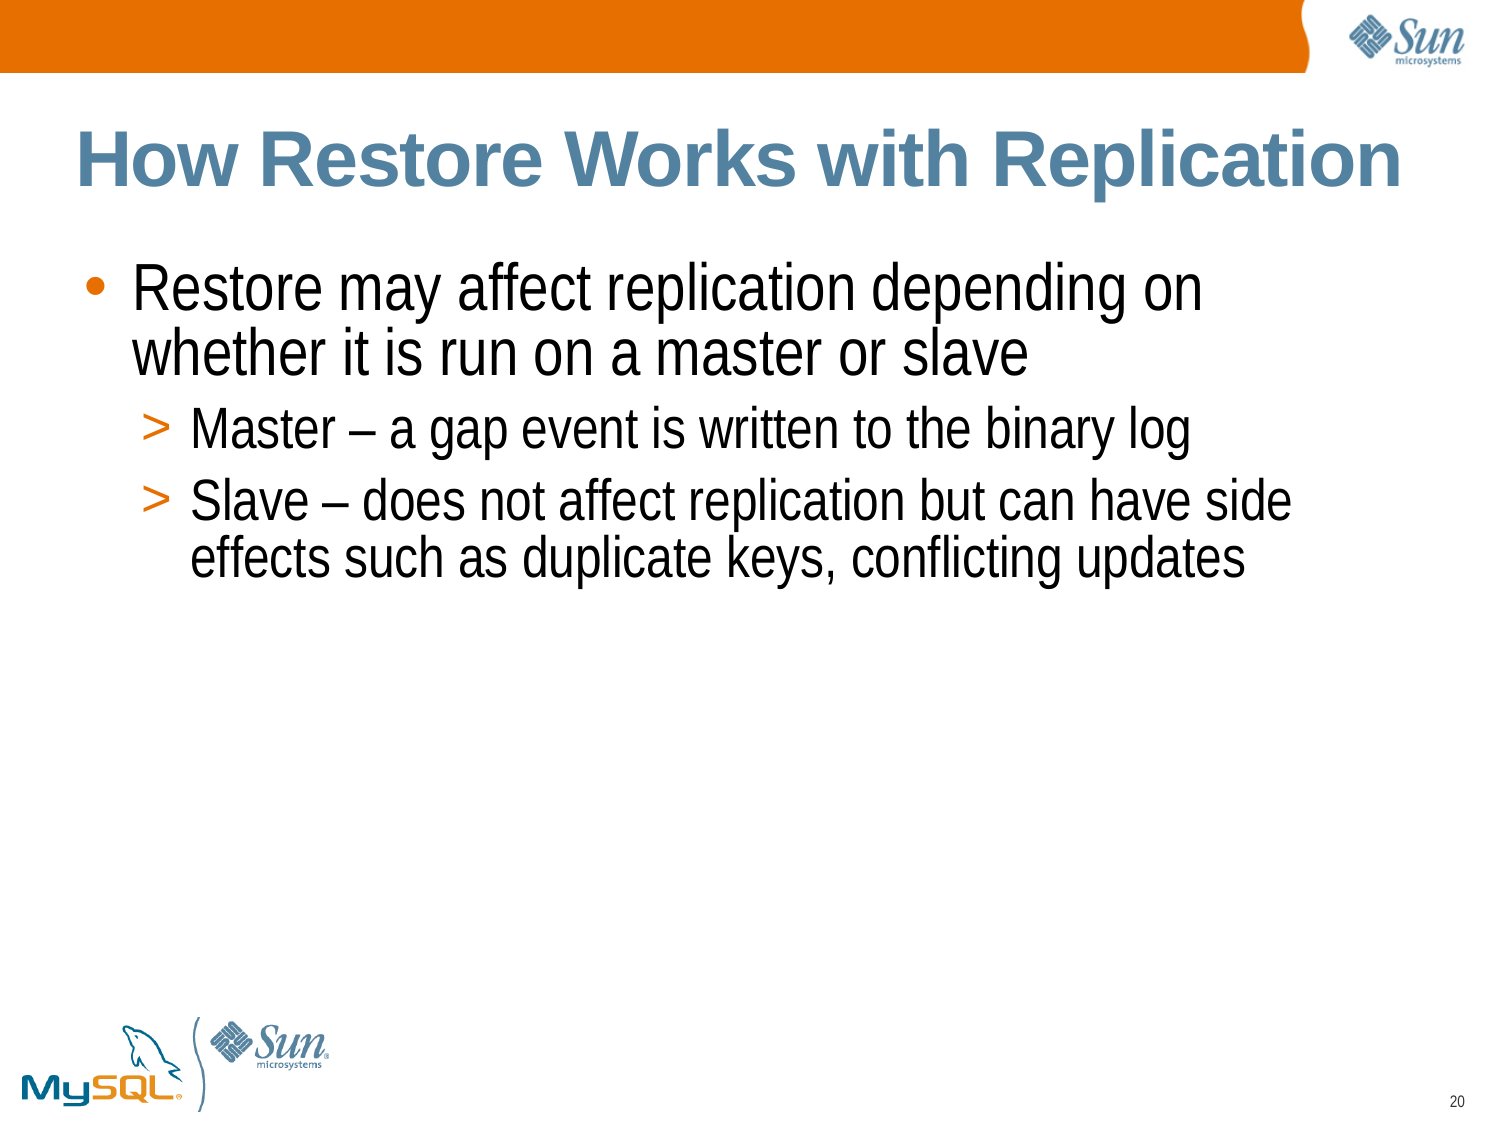

# How Restore Works with Replication
Restore may affect replication depending on whether it is run on a master or slave
Master – a gap event is written to the binary log
Slave – does not affect replication but can have side effects such as duplicate keys, conflicting updates